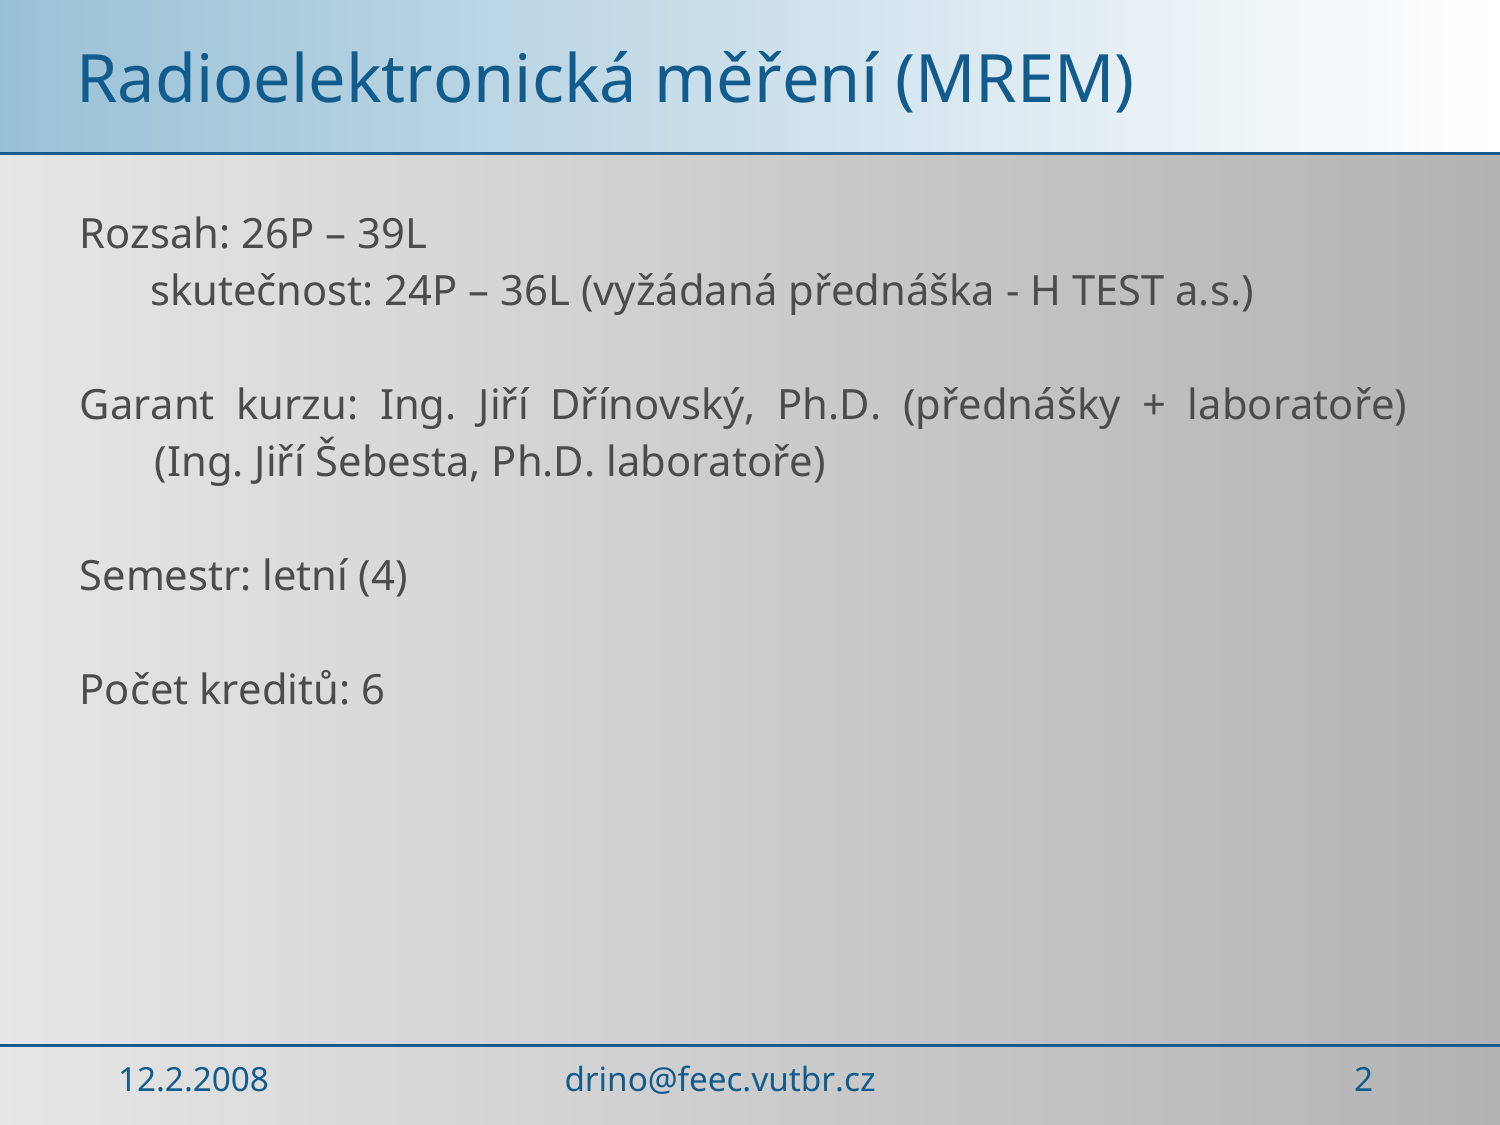

# Radioelektronická měření (MREM)
Rozsah: 26P – 39L
skutečnost: 24P – 36L (vyžádaná přednáška - H TEST a.s.)
Garant kurzu: Ing. Jiří Dřínovský, Ph.D. (přednášky + laboratoře) (Ing. Jiří Šebesta, Ph.D. laboratoře)
Semestr: letní (4)
Počet kreditů: 6
12.2.2008
drino@feec.vutbr.cz